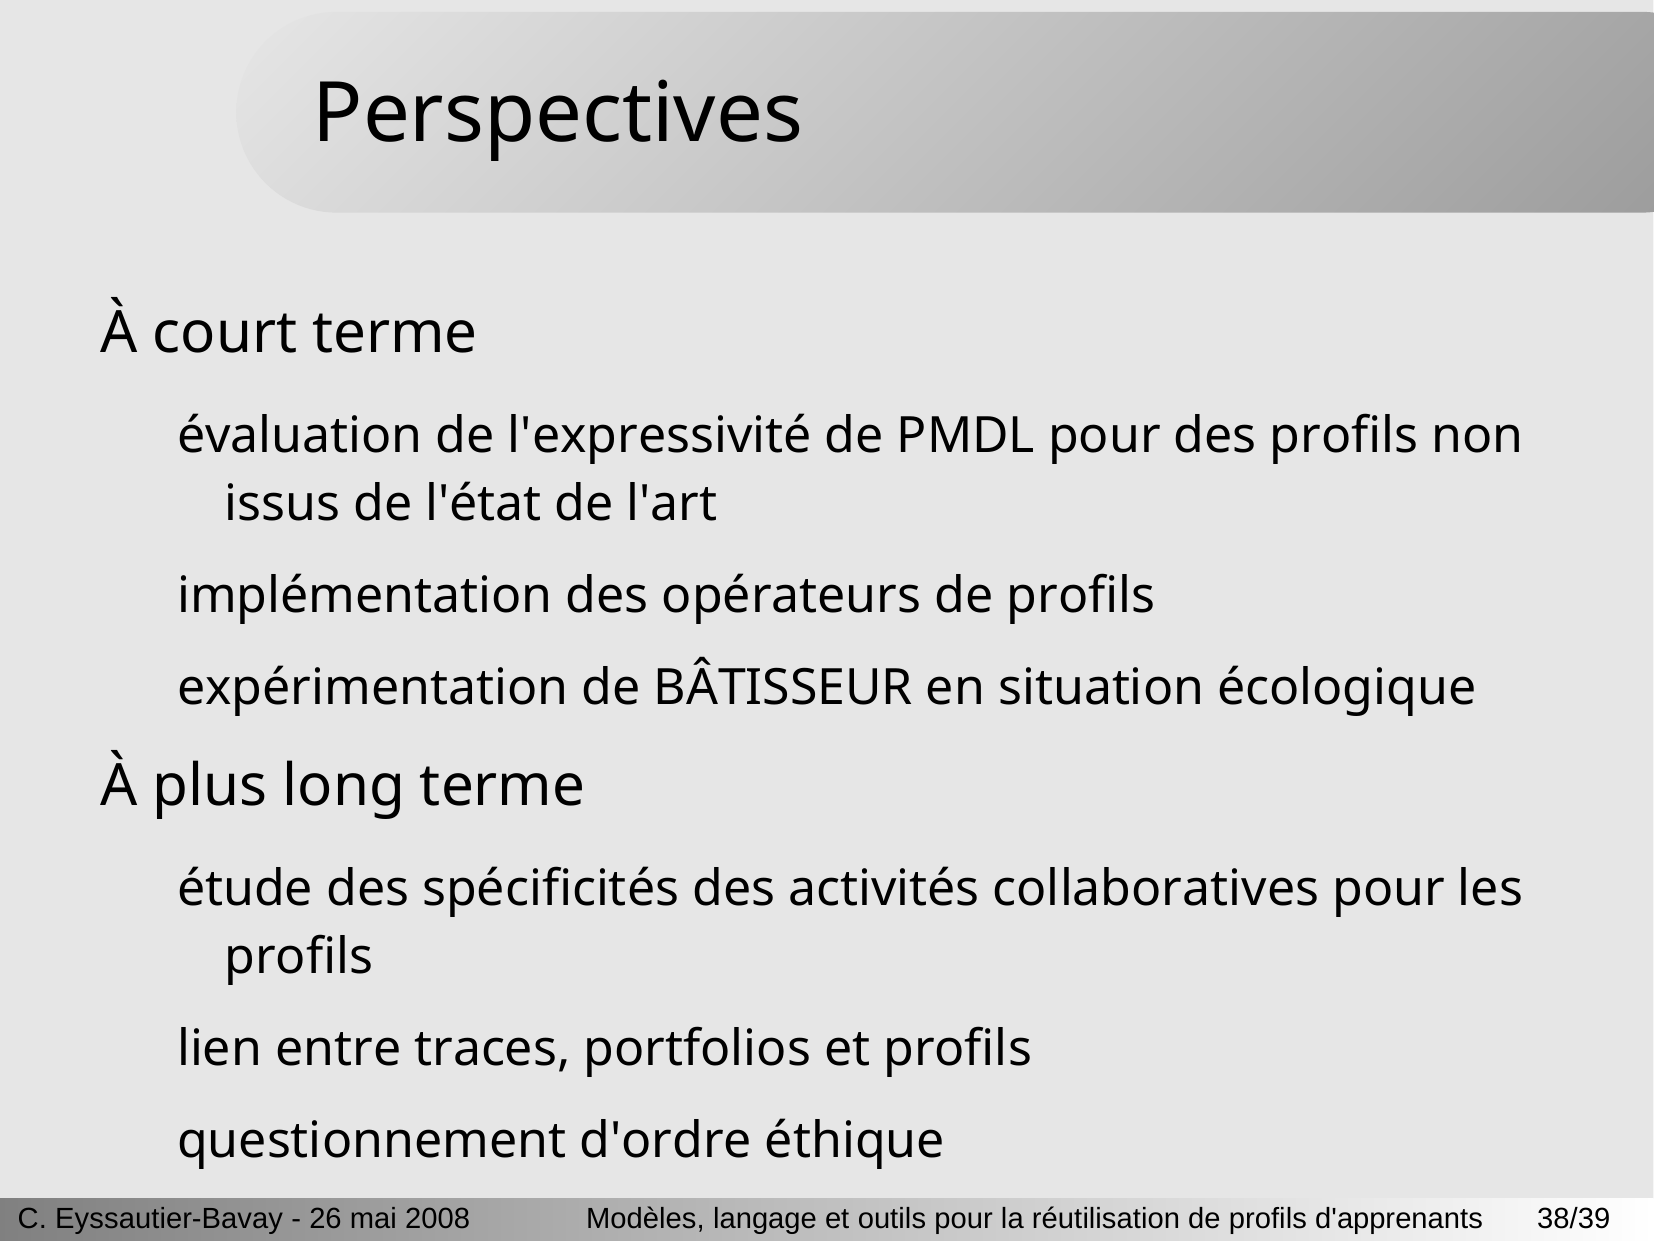

# Perspectives
À court terme
évaluation de l'expressivité de PMDL pour des profils non issus de l'état de l'art
implémentation des opérateurs de profils
expérimentation de BÂTISSEUR en situation écologique
À plus long terme
étude des spécificités des activités collaboratives pour les profils
lien entre traces, portfolios et profils
questionnement d'ordre éthique
07 Mars 2008
Modèles, langage et outils pour la réutilisation de profils d'apprenants
38